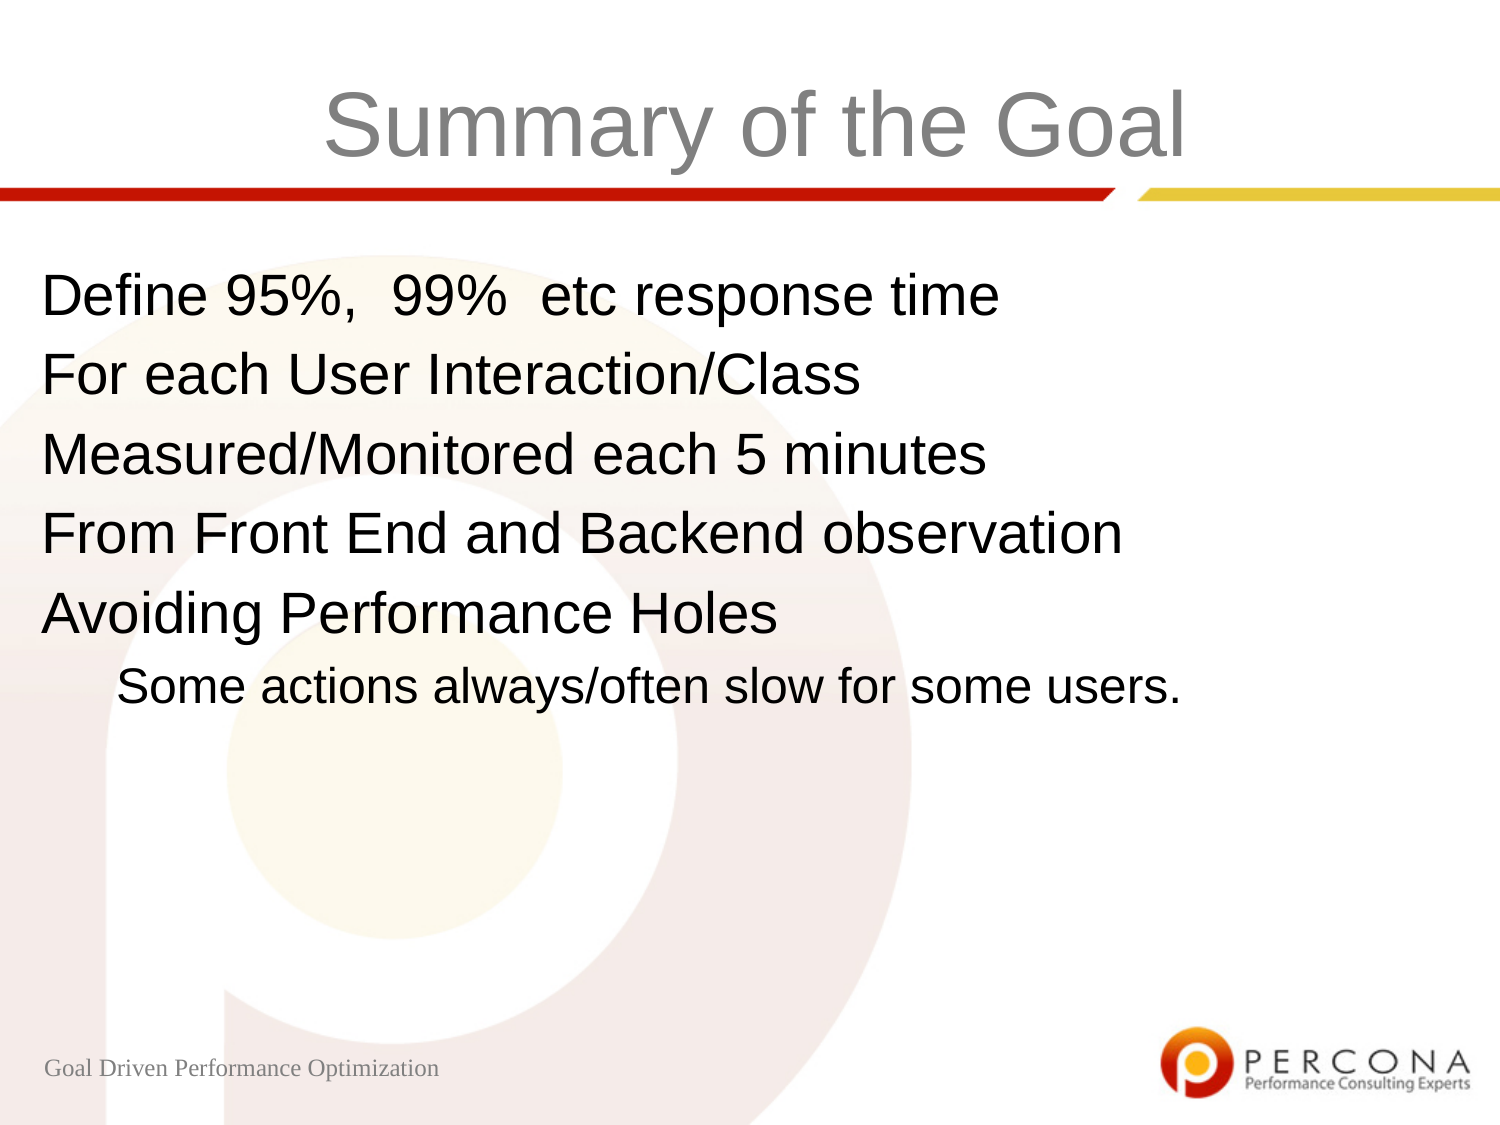

# Summary of the Goal
Define 95%, 99% etc response time
For each User Interaction/Class
Measured/Monitored each 5 minutes
From Front End and Backend observation
Avoiding Performance Holes
Some actions always/often slow for some users.